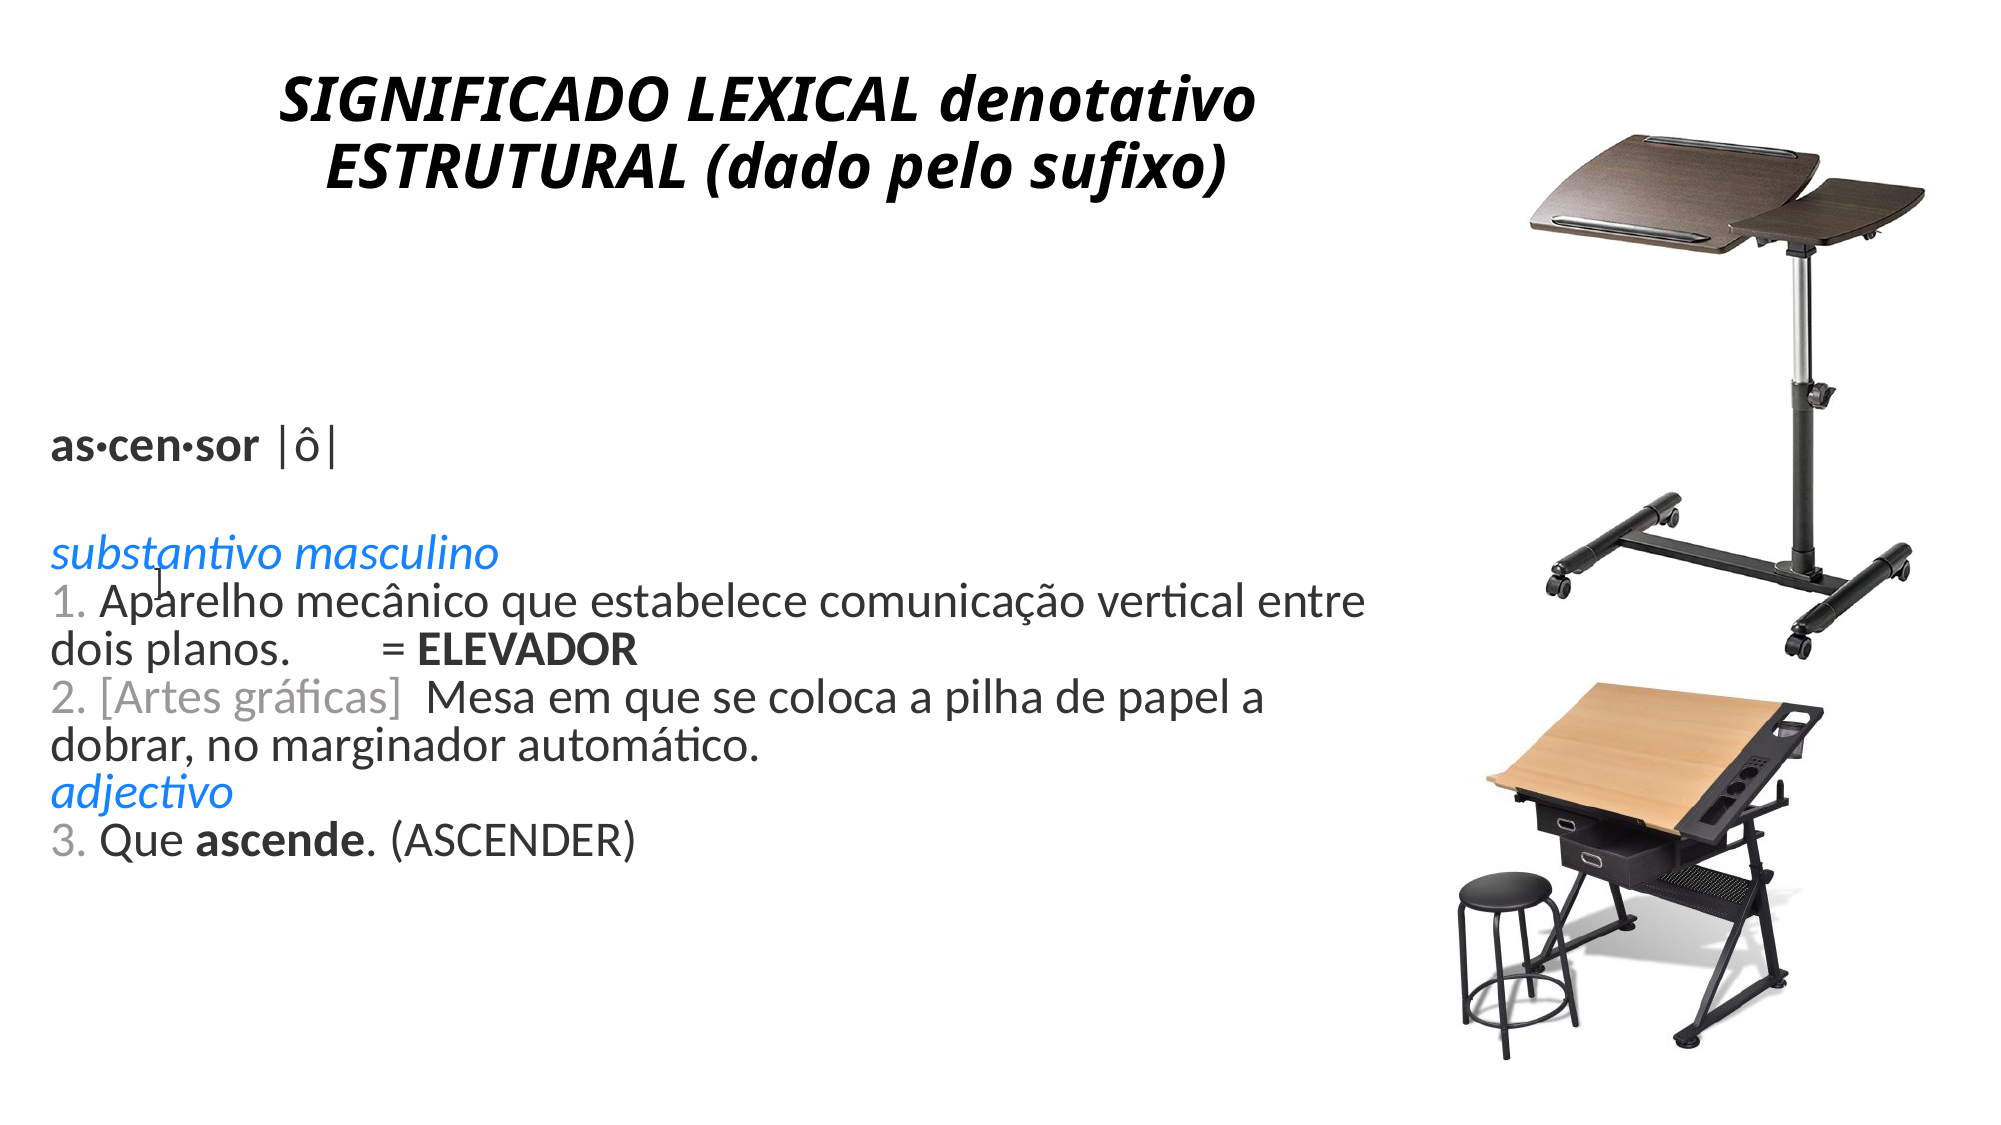

# SIGNIFICADO LEXICAL denotativo ESTRUTURAL (dado pelo sufixo)
as·cen·sor |ô|
substantivo masculino
1. Aparelho mecânico que estabelece comunicação vertical entre dois planos.       = ELEVADOR
2. [Artes gráficas]  Mesa em que se coloca a pilha de papel a dobrar, no marginador automático.
adjectivo
3. Que ascende. (ASCENDER)
].